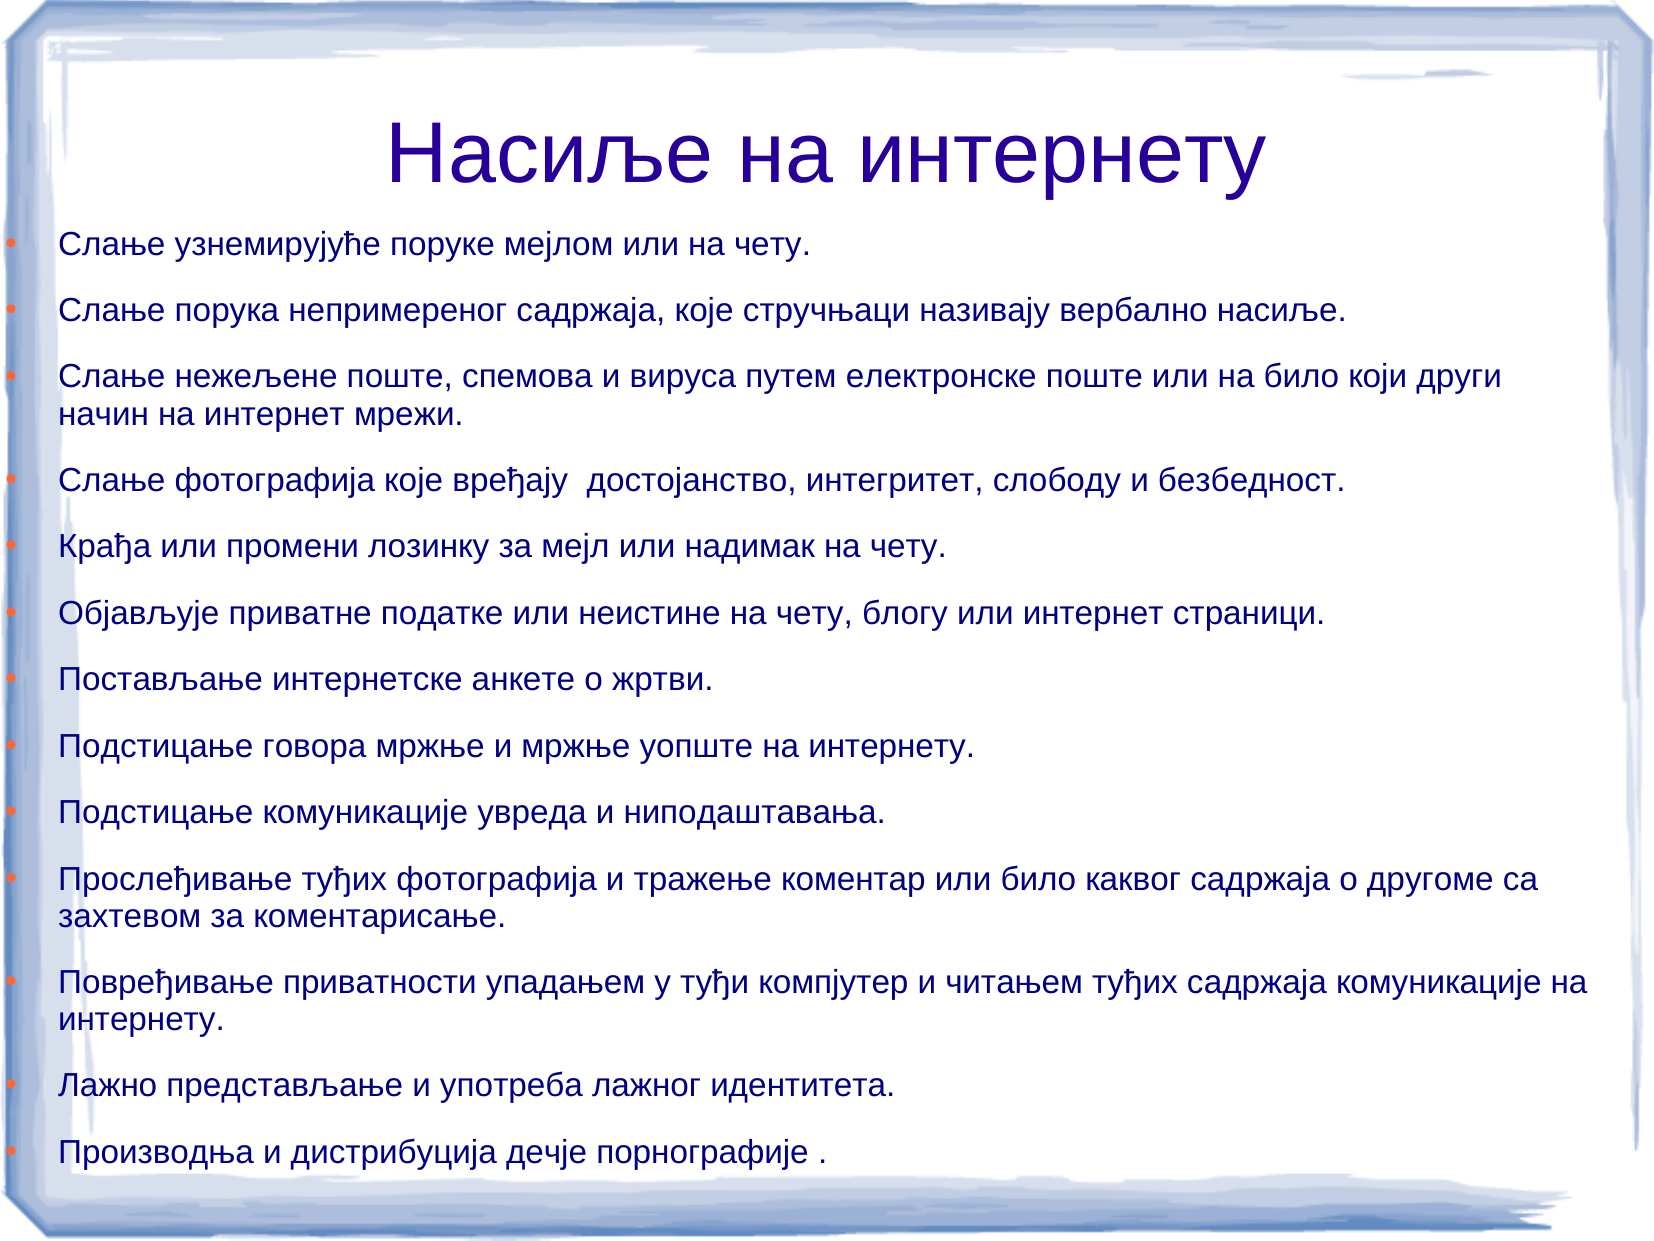

# Насиље на интернету
Слање узнемирујуће поруке мејлом или на чету.
Слање порука непримереног садржаја, које стручњаци називају вербално насиље.
Слање нежељене поште, спемова и вируса путем електронске поште или на било који други начин на интернет мрежи.
Слање фотографија које вређају достојанство, интегритет, слободу и безбедност.
Крађа или промени лозинку за мејл или надимак на чету.
Објављује приватне податке или неистине на чету, блогу или интернет страници.
Постављање интернетске анкете о жртви.
Подстицање говора мржње и мржње уопште на интернету.
Подстицање комуникације увреда и ниподаштавања.
Прослеђивање туђих фотографија и тражење коментар или било каквог садржаја о другоме са захтевом за коментарисање.
Повређивање приватности упадањем у туђи компјутер и читањем туђих садржаја комуникације на интернету.
Лажно представљање и употреба лажног идентитета.
Производња и дистрибуција дечје порнографије .